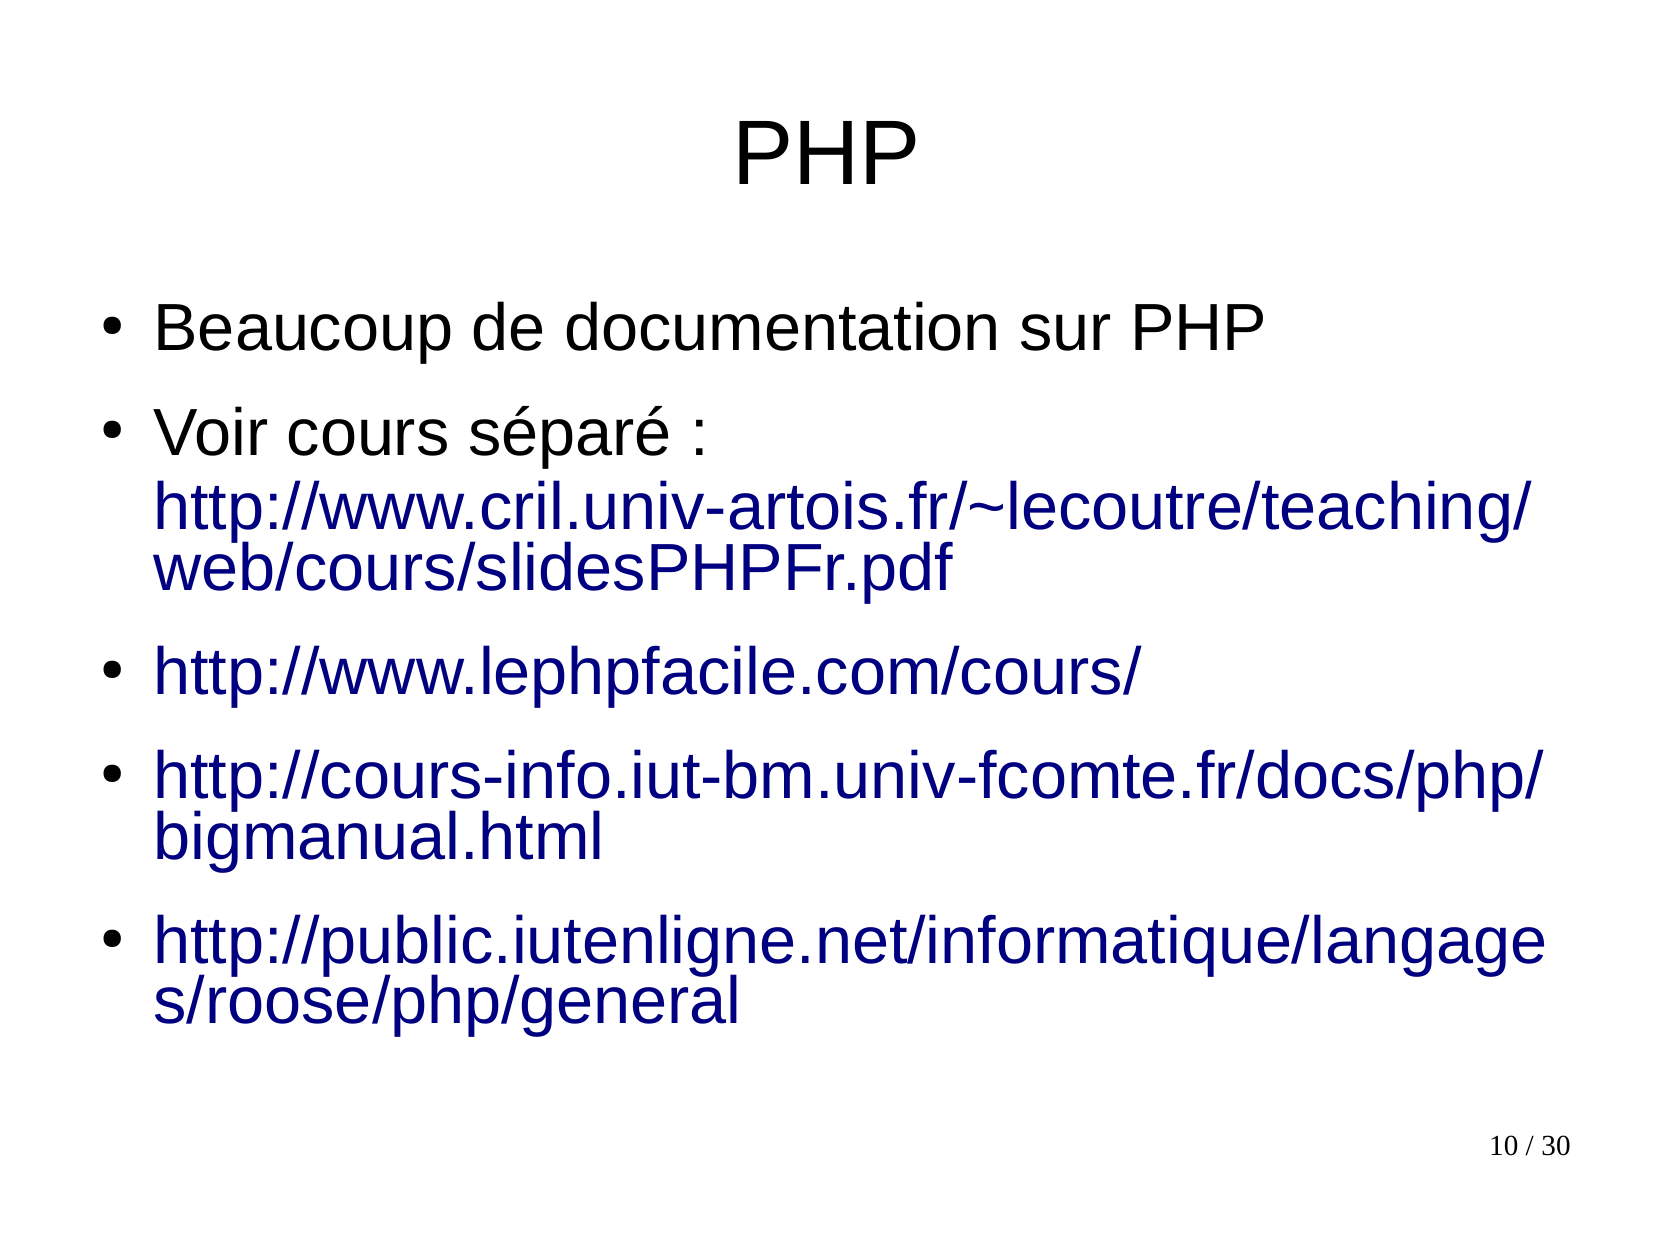

# PHP
Beaucoup de documentation sur PHP
Voir cours séparé : http://www.cril.univ-artois.fr/~lecoutre/teaching/web/cours/slidesPHPFr.pdf
http://www.lephpfacile.com/cours/
http://cours-info.iut-bm.univ-fcomte.fr/docs/php/bigmanual.html
http://public.iutenligne.net/informatique/langages/roose/php/general
10